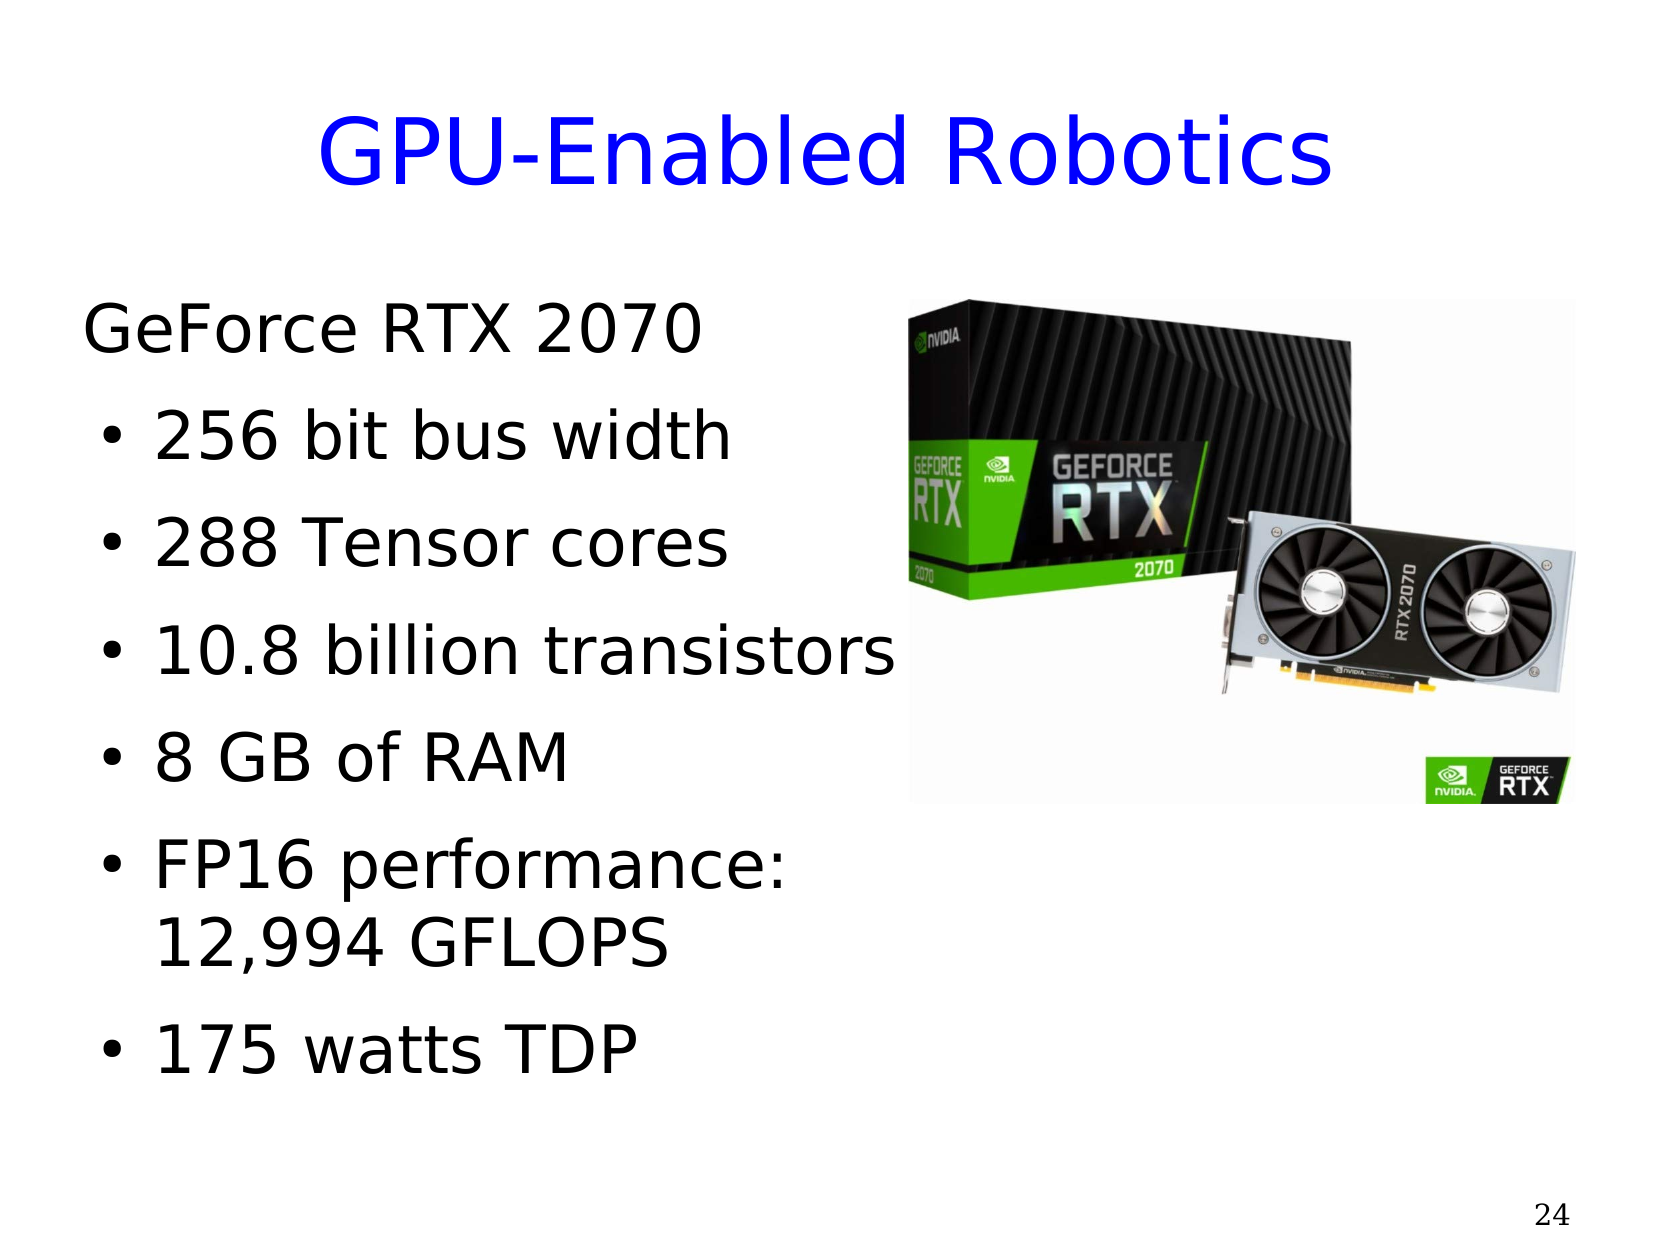

# GPU-Enabled Robotics
GeForce RTX 2070
256 bit bus width
288 Tensor cores
10.8 billion transistors
8 GB of RAM
FP16 performance: 12,994 GFLOPS
175 watts TDP
24